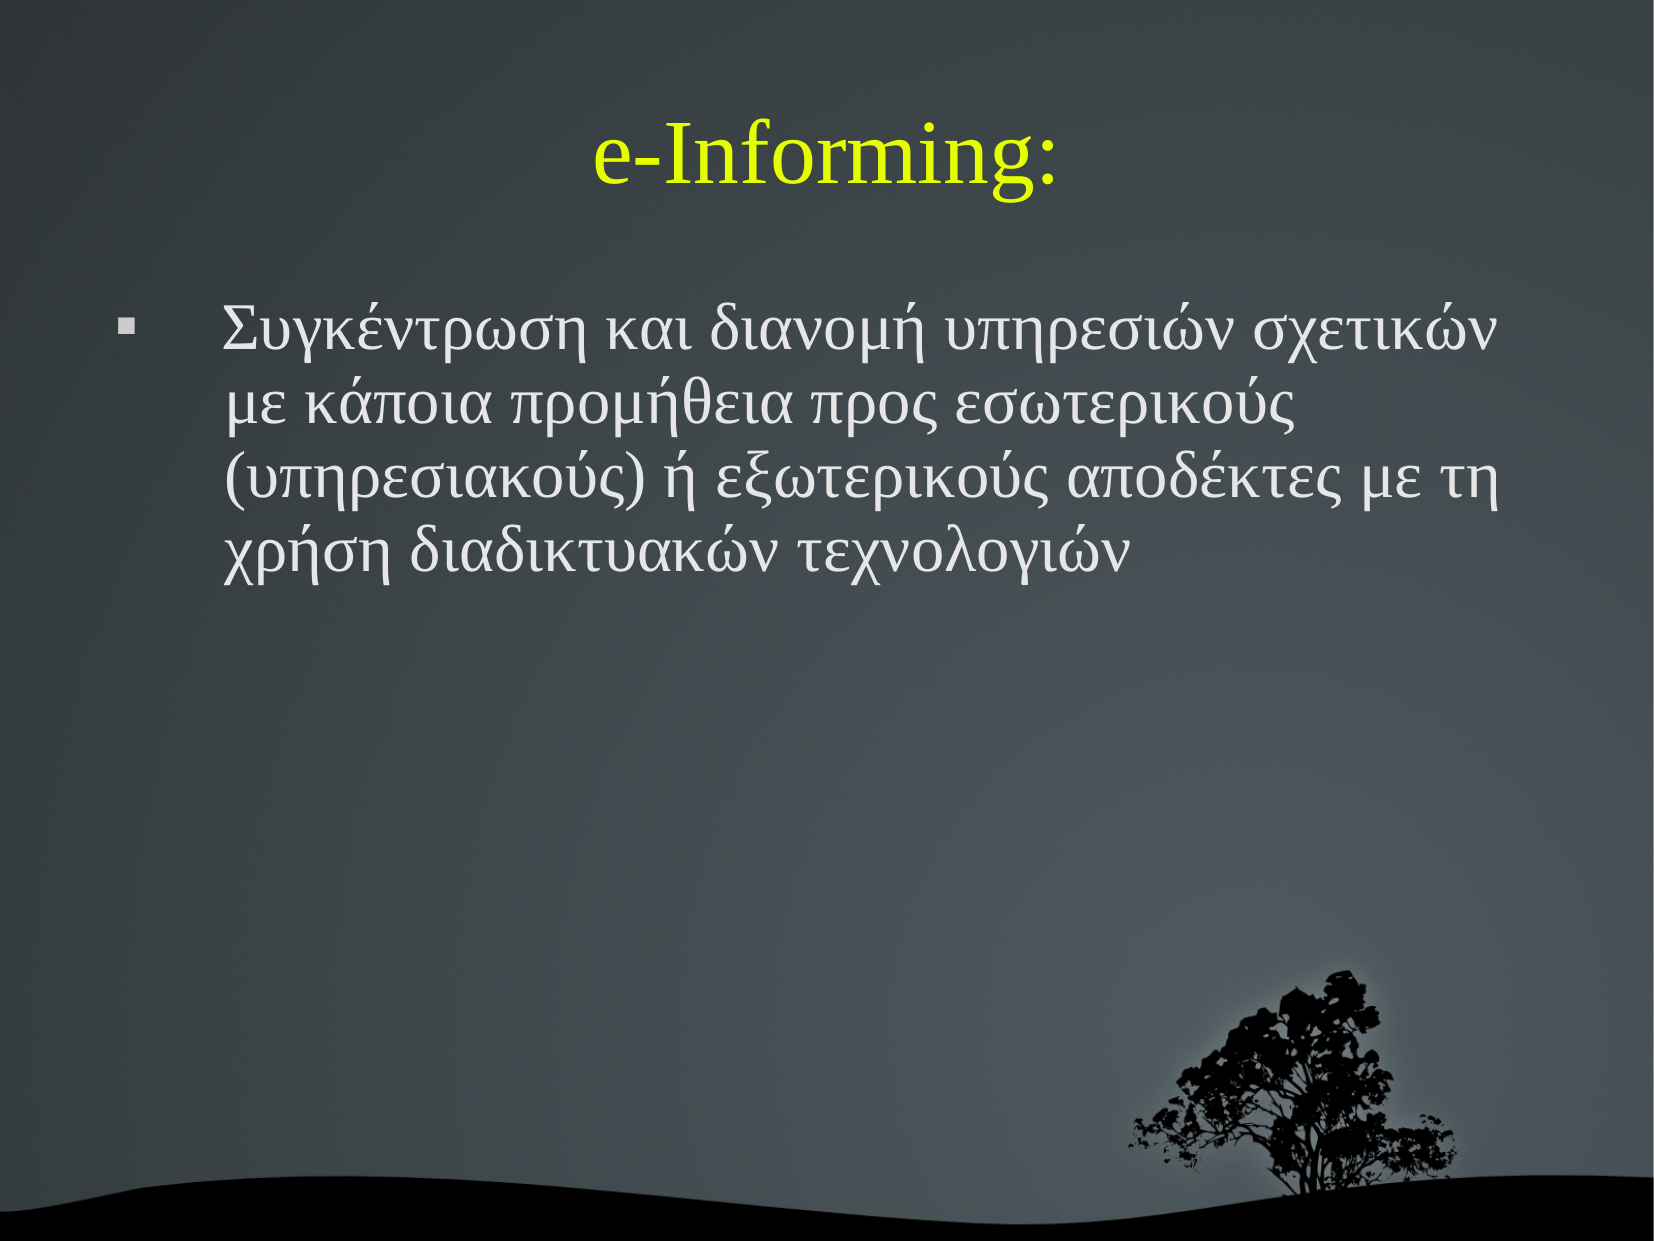

# e-Ιnforming:
 Συγκέντρωση και διανομή υπηρεσιών σχετικών με κάποια προμήθεια προς εσωτερικούς (υπηρεσιακούς) ή εξωτερικούς αποδέκτες με τη χρήση διαδικτυακών τεχνολογιών